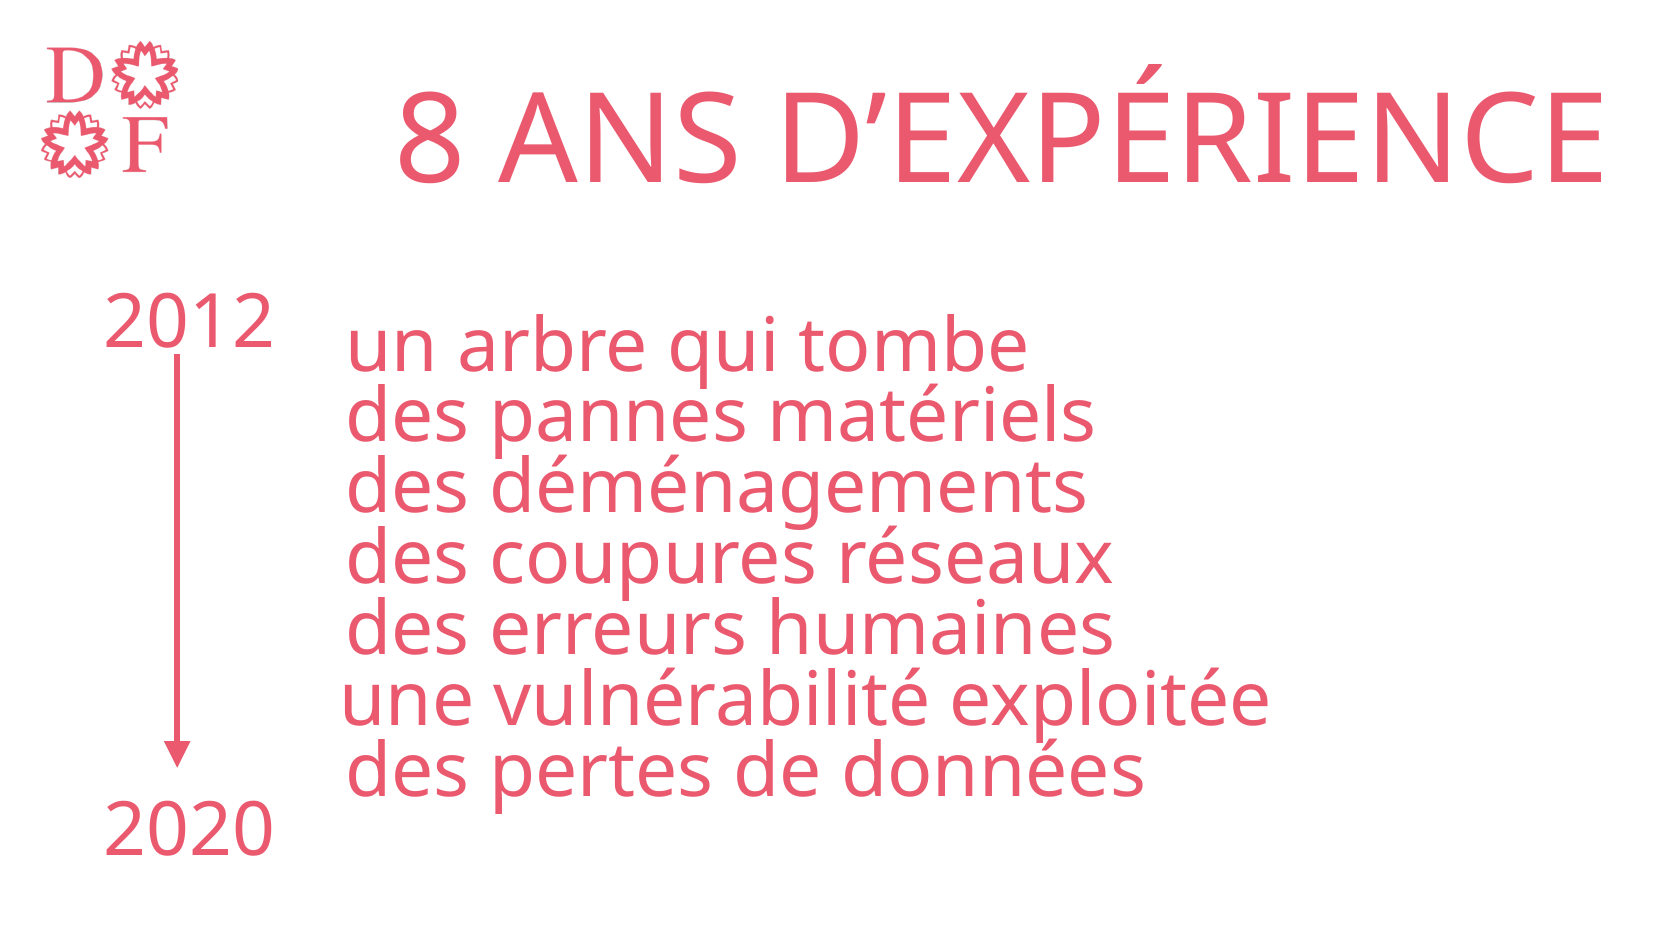

8 ANS D’EXPÉRIENCE
2012
un arbre qui tombe
des pannes matériels
des déménagements
des coupures réseaux
des erreurs humaines
une vulnérabilité exploitée
des pertes de données
2020